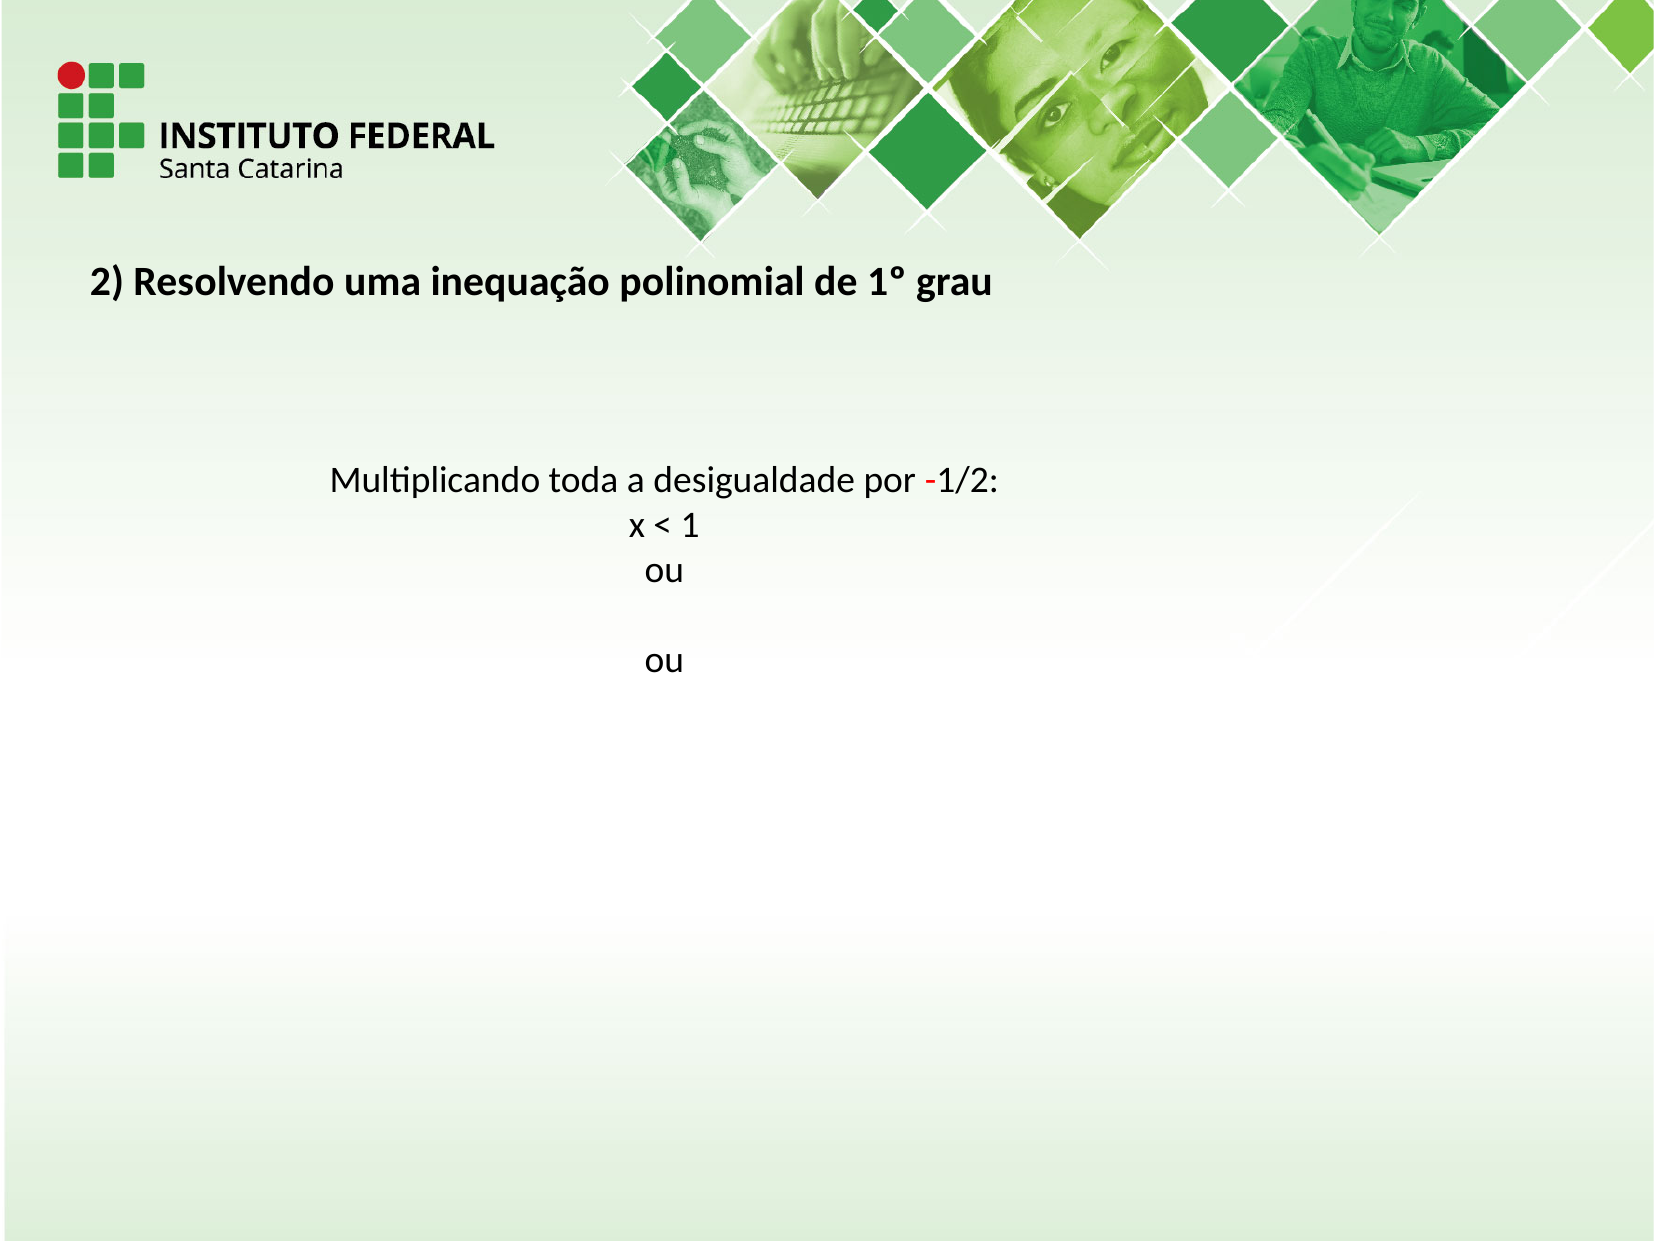

2) Resolvendo uma inequação polinomial de 1º grau
Multiplicando toda a desigualdade por -1/2:
x < 1
ou
ou